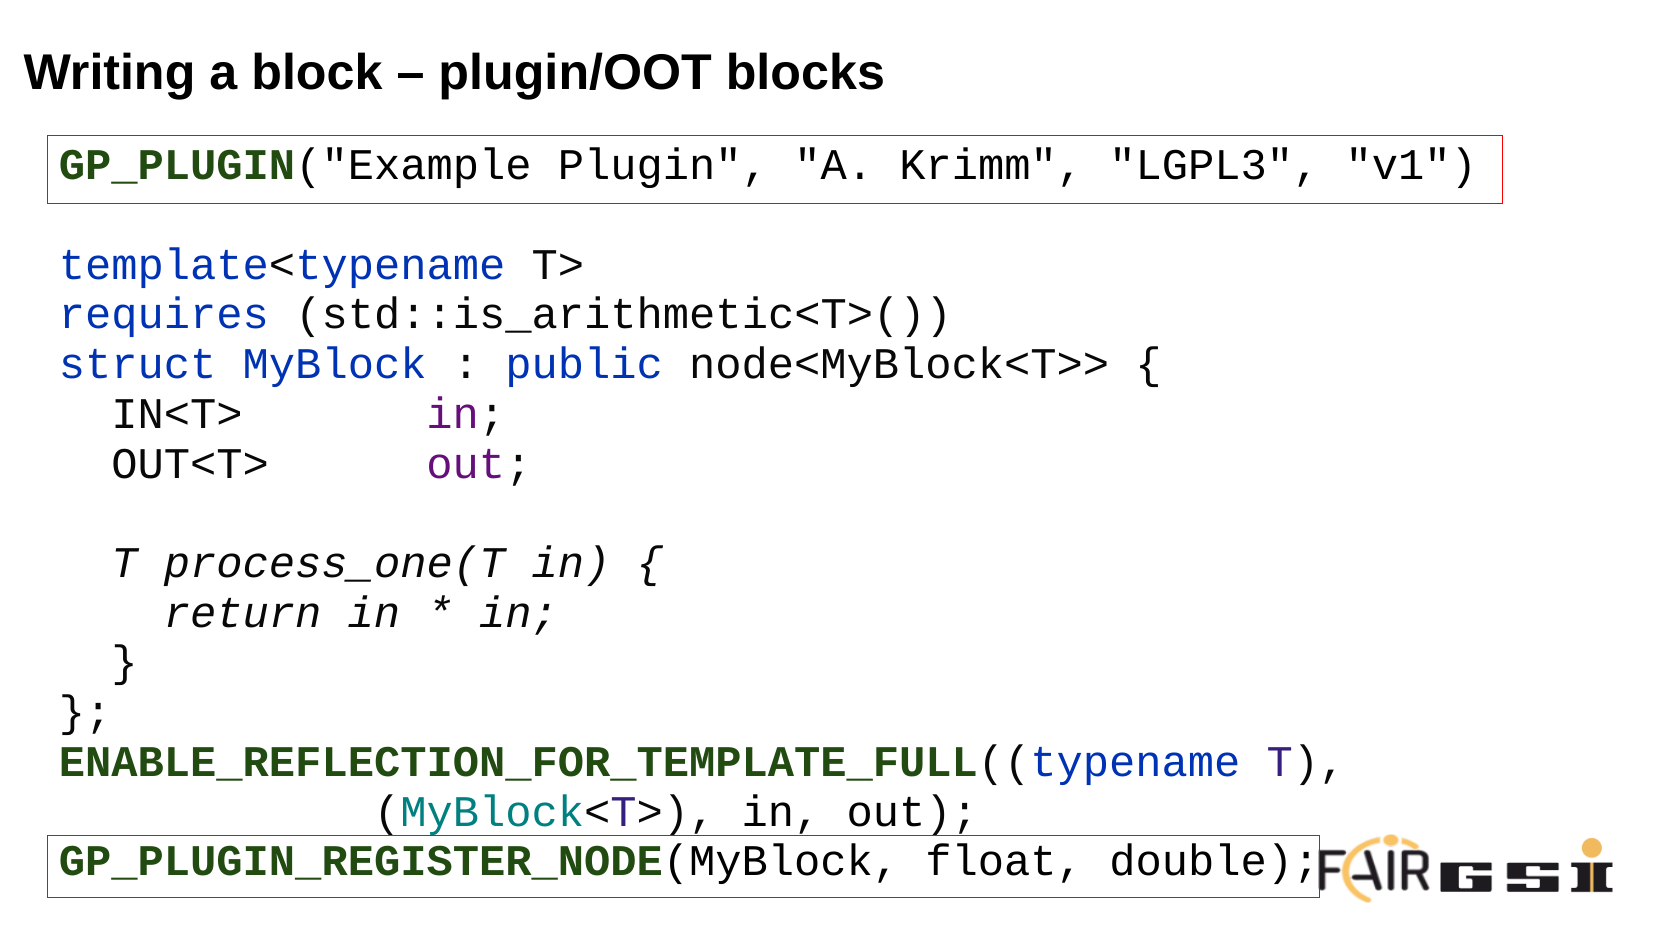

# Writing a block – plugin/OOT blocks
GP_PLUGIN("Example Plugin", "A. Krimm", "LGPL3", "v1")
template<typename T>
requires (std::is_arithmetic<T>())
struct MyBlock : public node<MyBlock<T>> {
 IN<T> in;
 OUT<T> out;
 T process_one(T in) {
 return in * in;
 }
};
ENABLE_REFLECTION_FOR_TEMPLATE_FULL((typename T),
 (MyBlock<T>), in, out);
GP_PLUGIN_REGISTER_NODE(MyBlock, float, double);